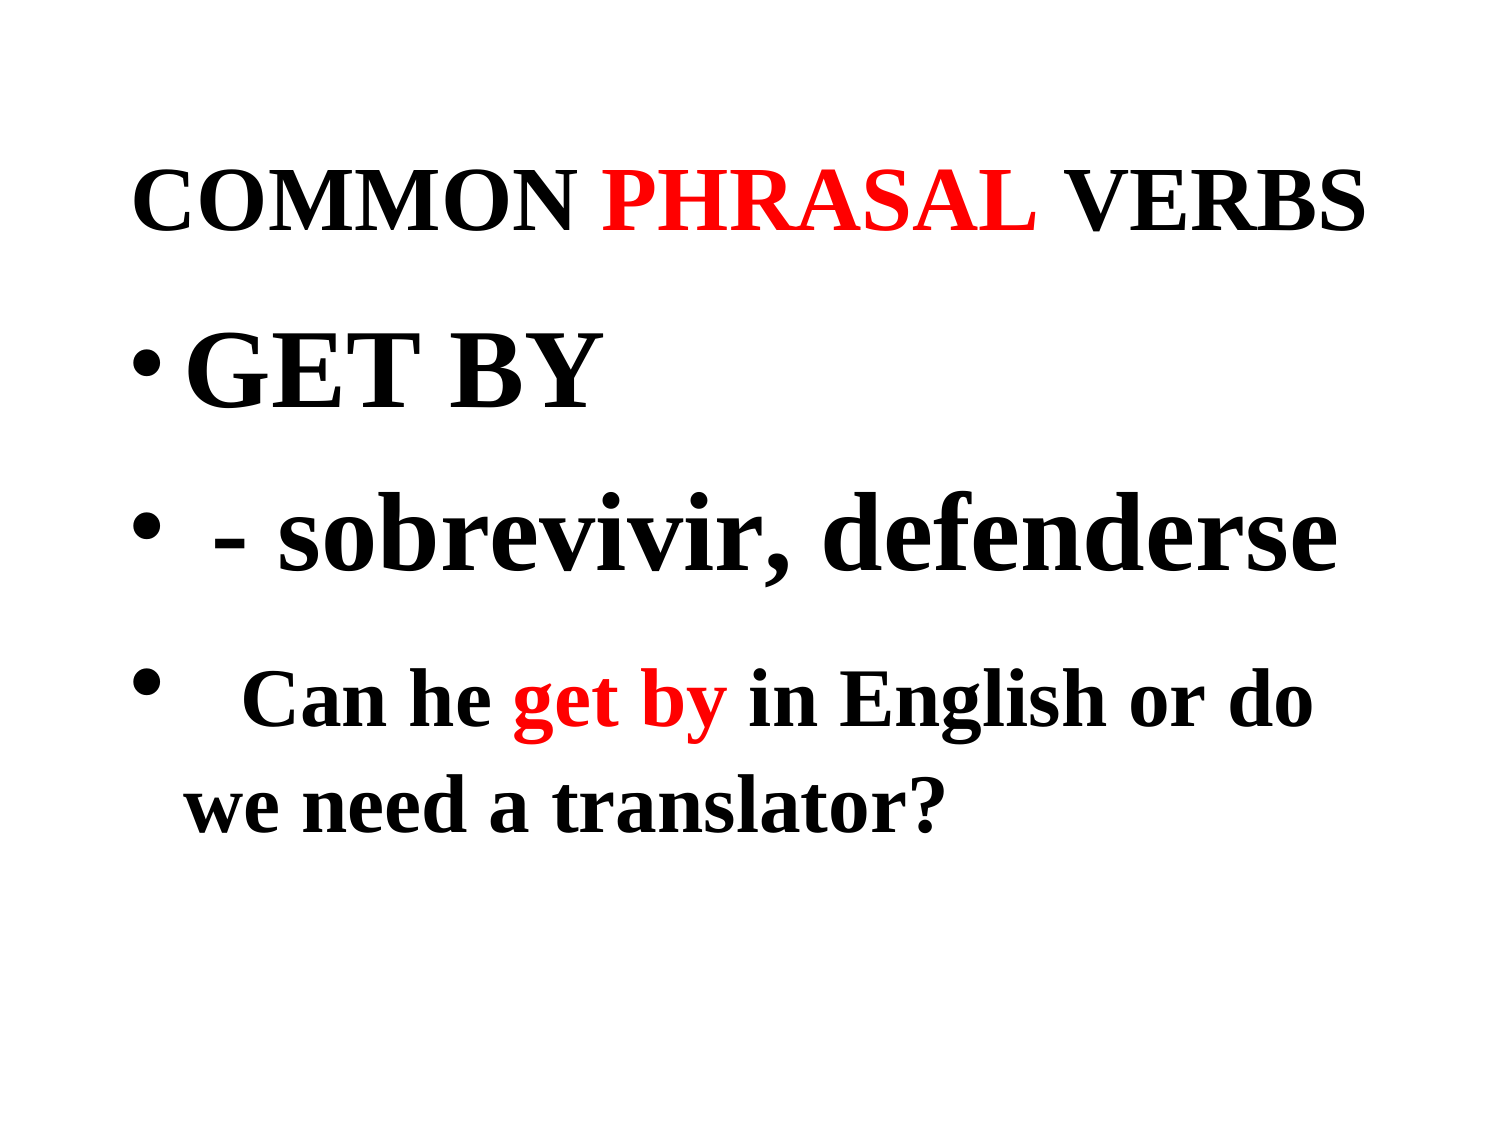

# COMMON PHRASAL VERBS
GET BY
 - sobrevivir, defenderse
 Can he get by in English or do we need a translator?